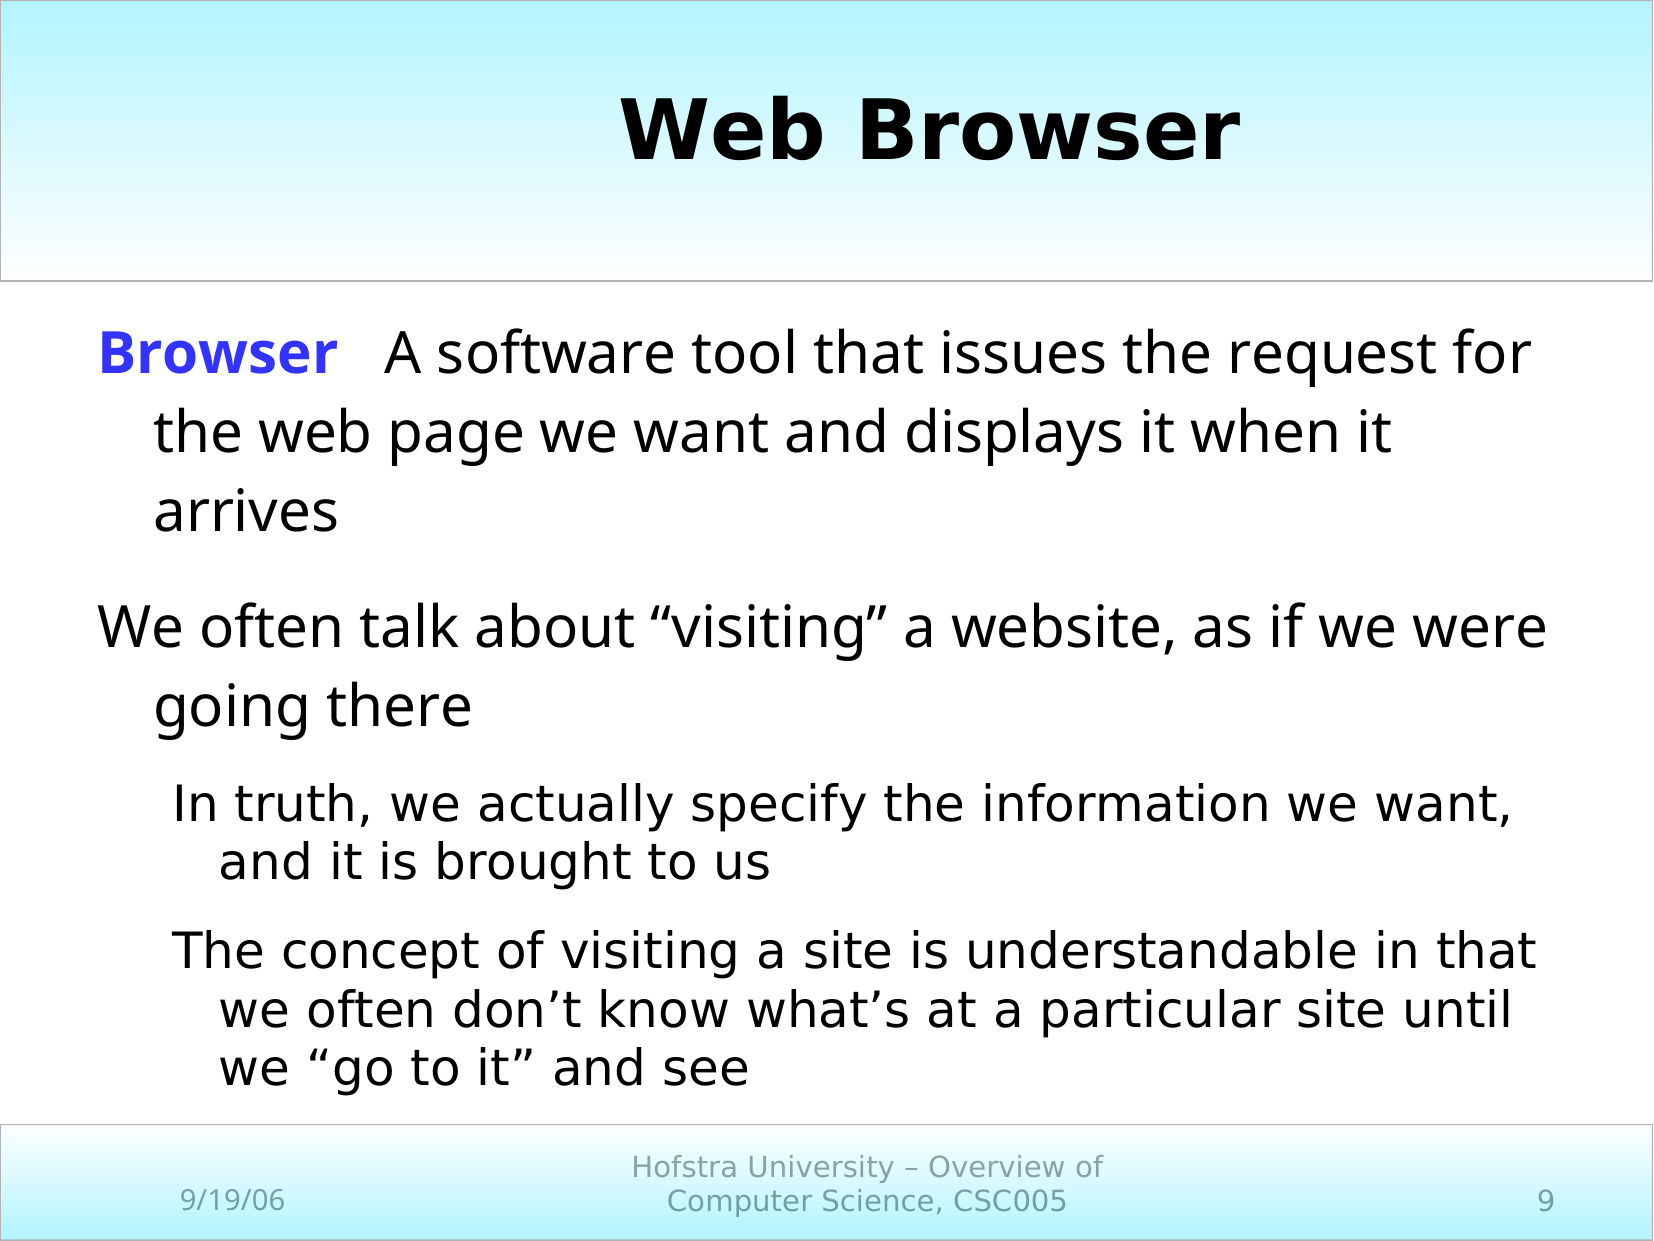

# Web Browser
Browser A software tool that issues the request for the web page we want and displays it when it arrives
We often talk about “visiting” a website, as if we were going there
In truth, we actually specify the information we want, and it is brought to us
The concept of visiting a site is understandable in that we often don’t know what’s at a particular site until we “go to it” and see
9